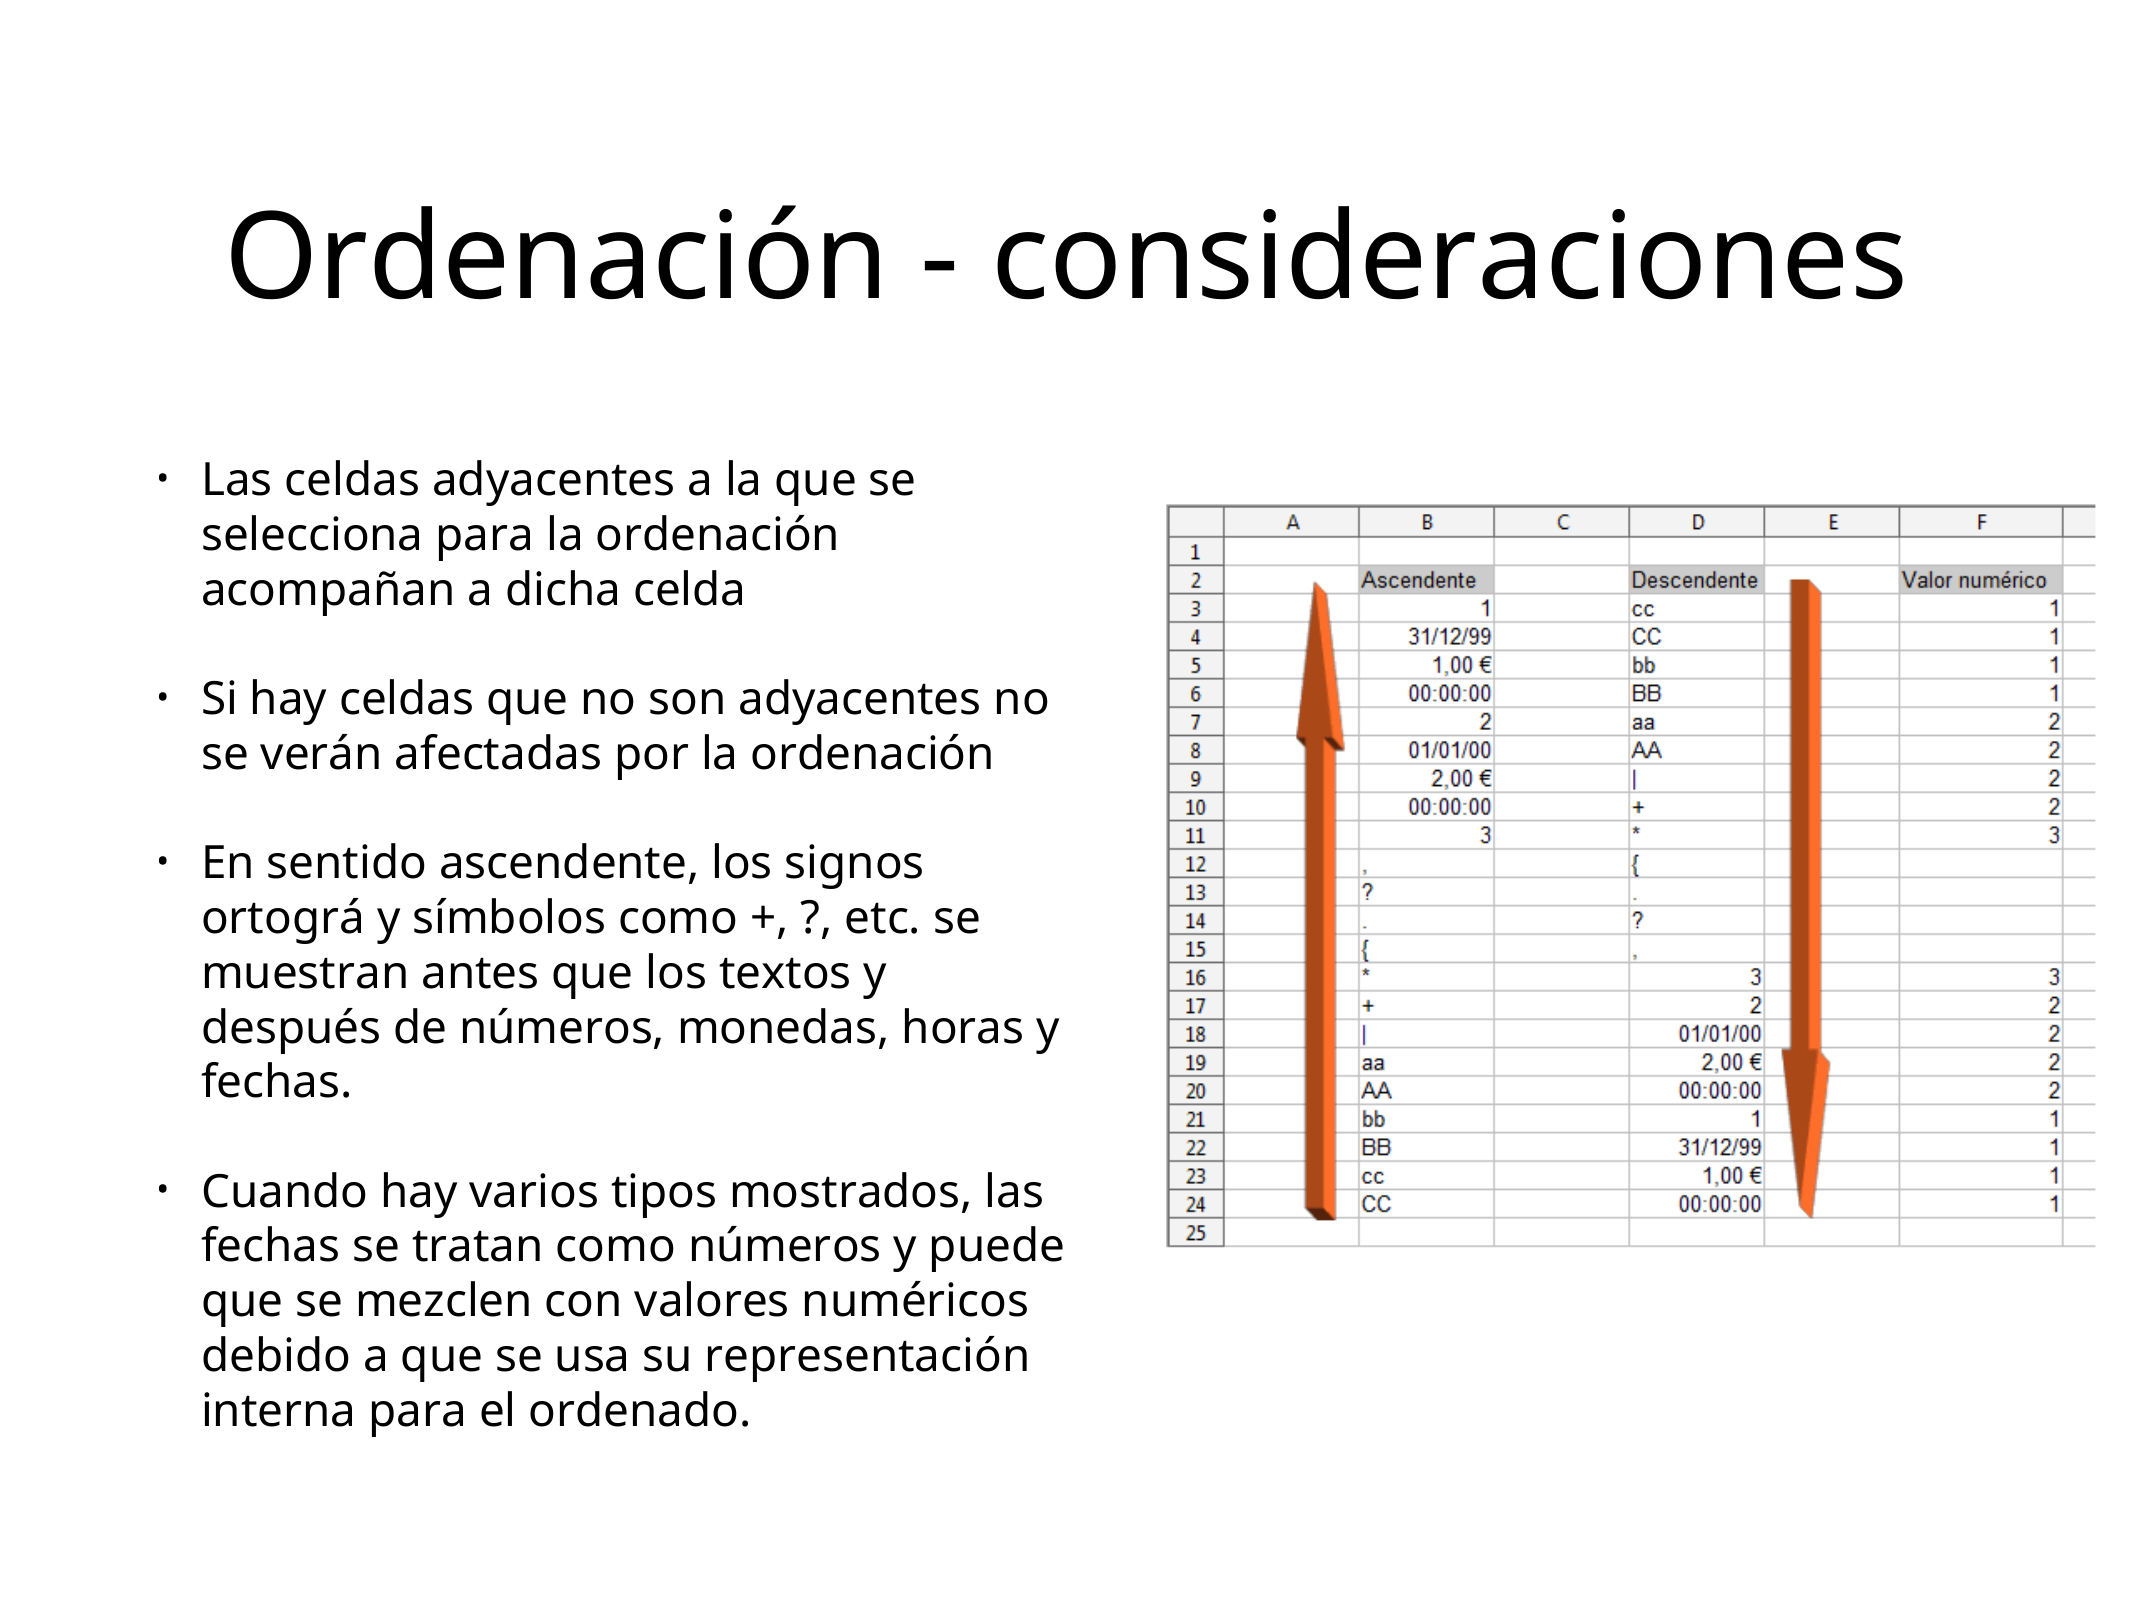

# Ordenación - consideraciones
Las celdas adyacentes a la que se selecciona para la ordenación acompañan a dicha celda
Si hay celdas que no son adyacentes no se verán afectadas por la ordenación
En sentido ascendente, los signos ortográ y símbolos como +, ?, etc. se muestran antes que los textos y después de números, monedas, horas y fechas.
Cuando hay varios tipos mostrados, las fechas se tratan como números y puede que se mezclen con valores numéricos debido a que se usa su representación interna para el ordenado.